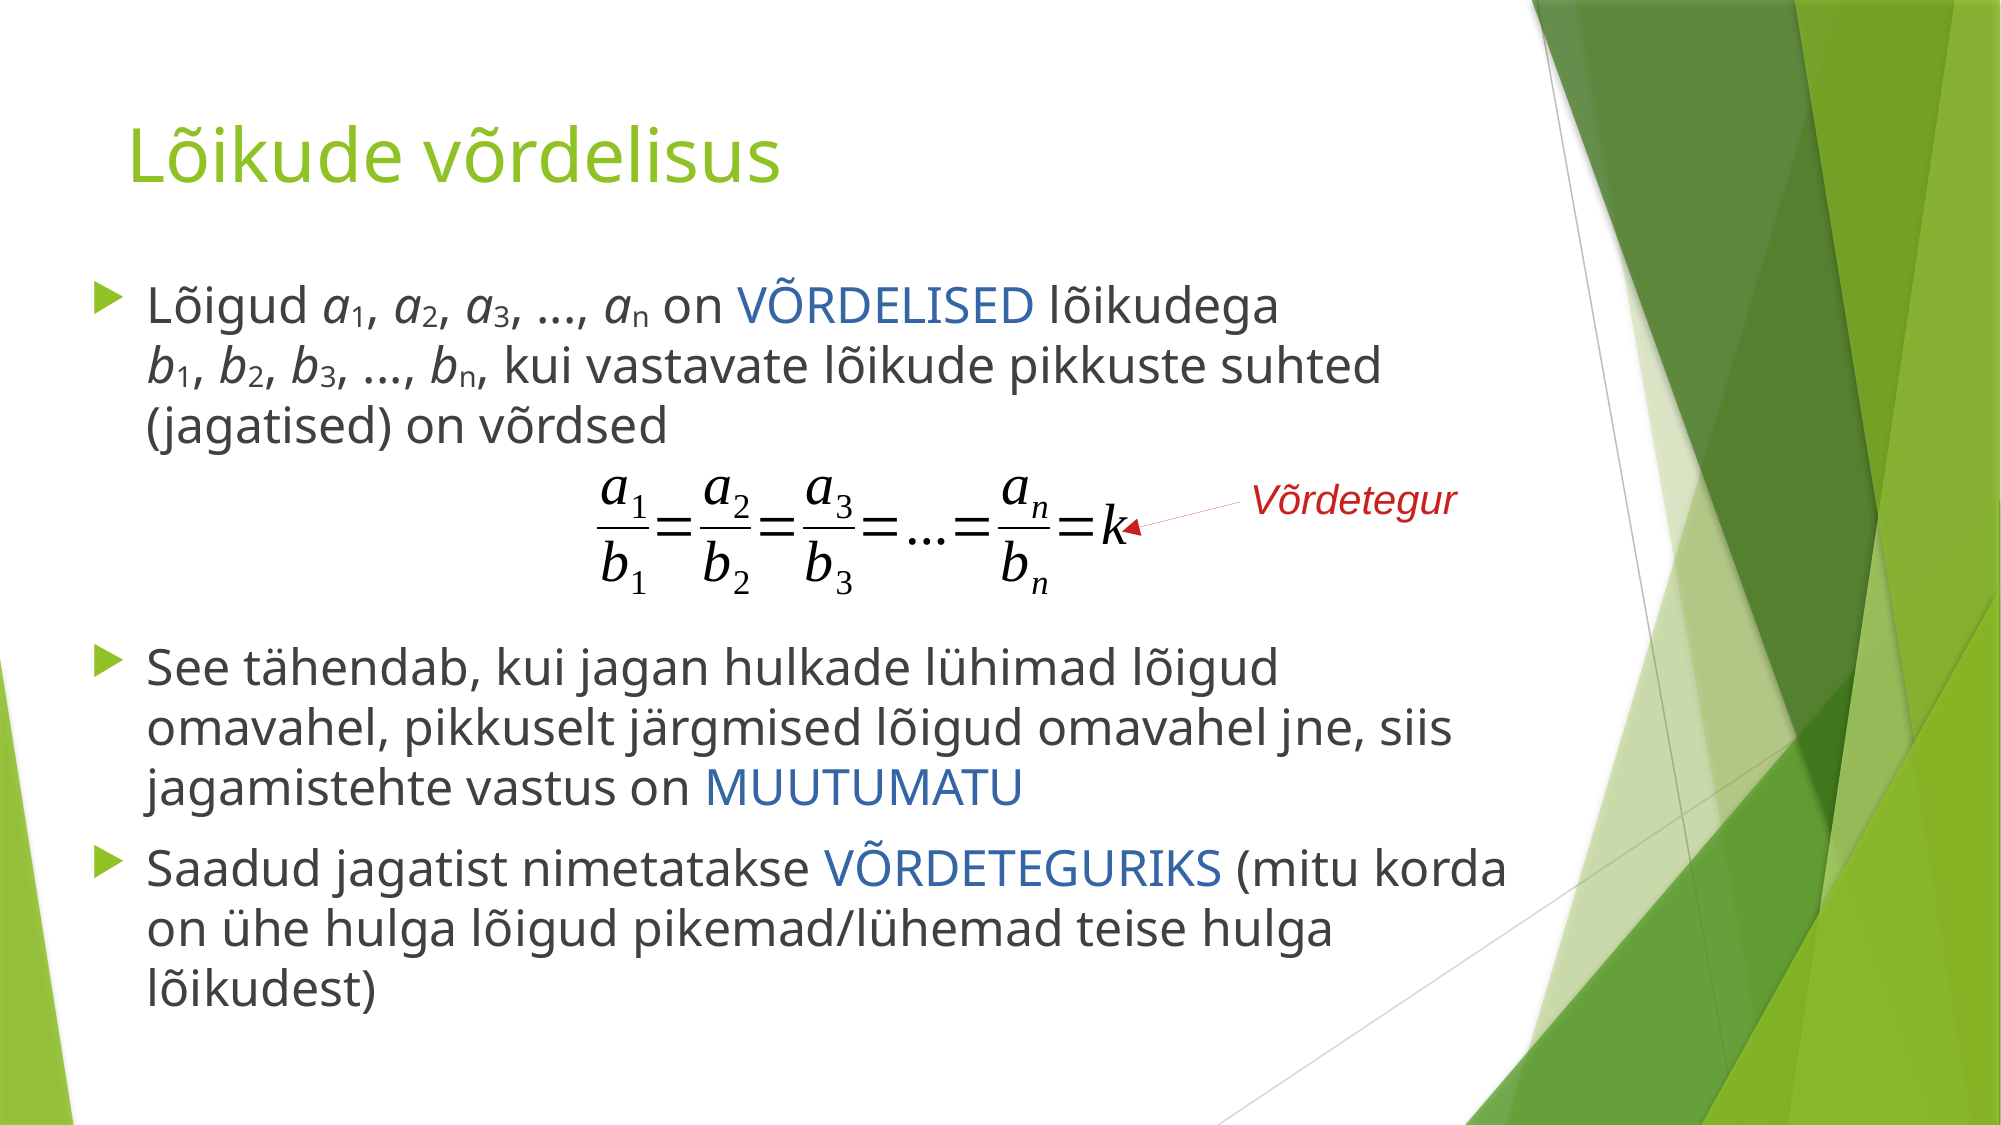

# Lõikude võrdelisus
Lõigud a1, a2, a3, ..., an on VÕRDELISED lõikudega
b1, b2, b3, ..., bn, kui vastavate lõikude pikkuste suhted (jagatised) on võrdsed
See tähendab, kui jagan hulkade lühimad lõigud omavahel, pikkuselt järgmised lõigud omavahel jne, siis jagamistehte vastus on MUUTUMATU
Saadud jagatist nimetatakse VÕRDETEGURIKS (mitu korda on ühe hulga lõigud pikemad/lühemad teise hulga lõikudest)
Võrdetegur